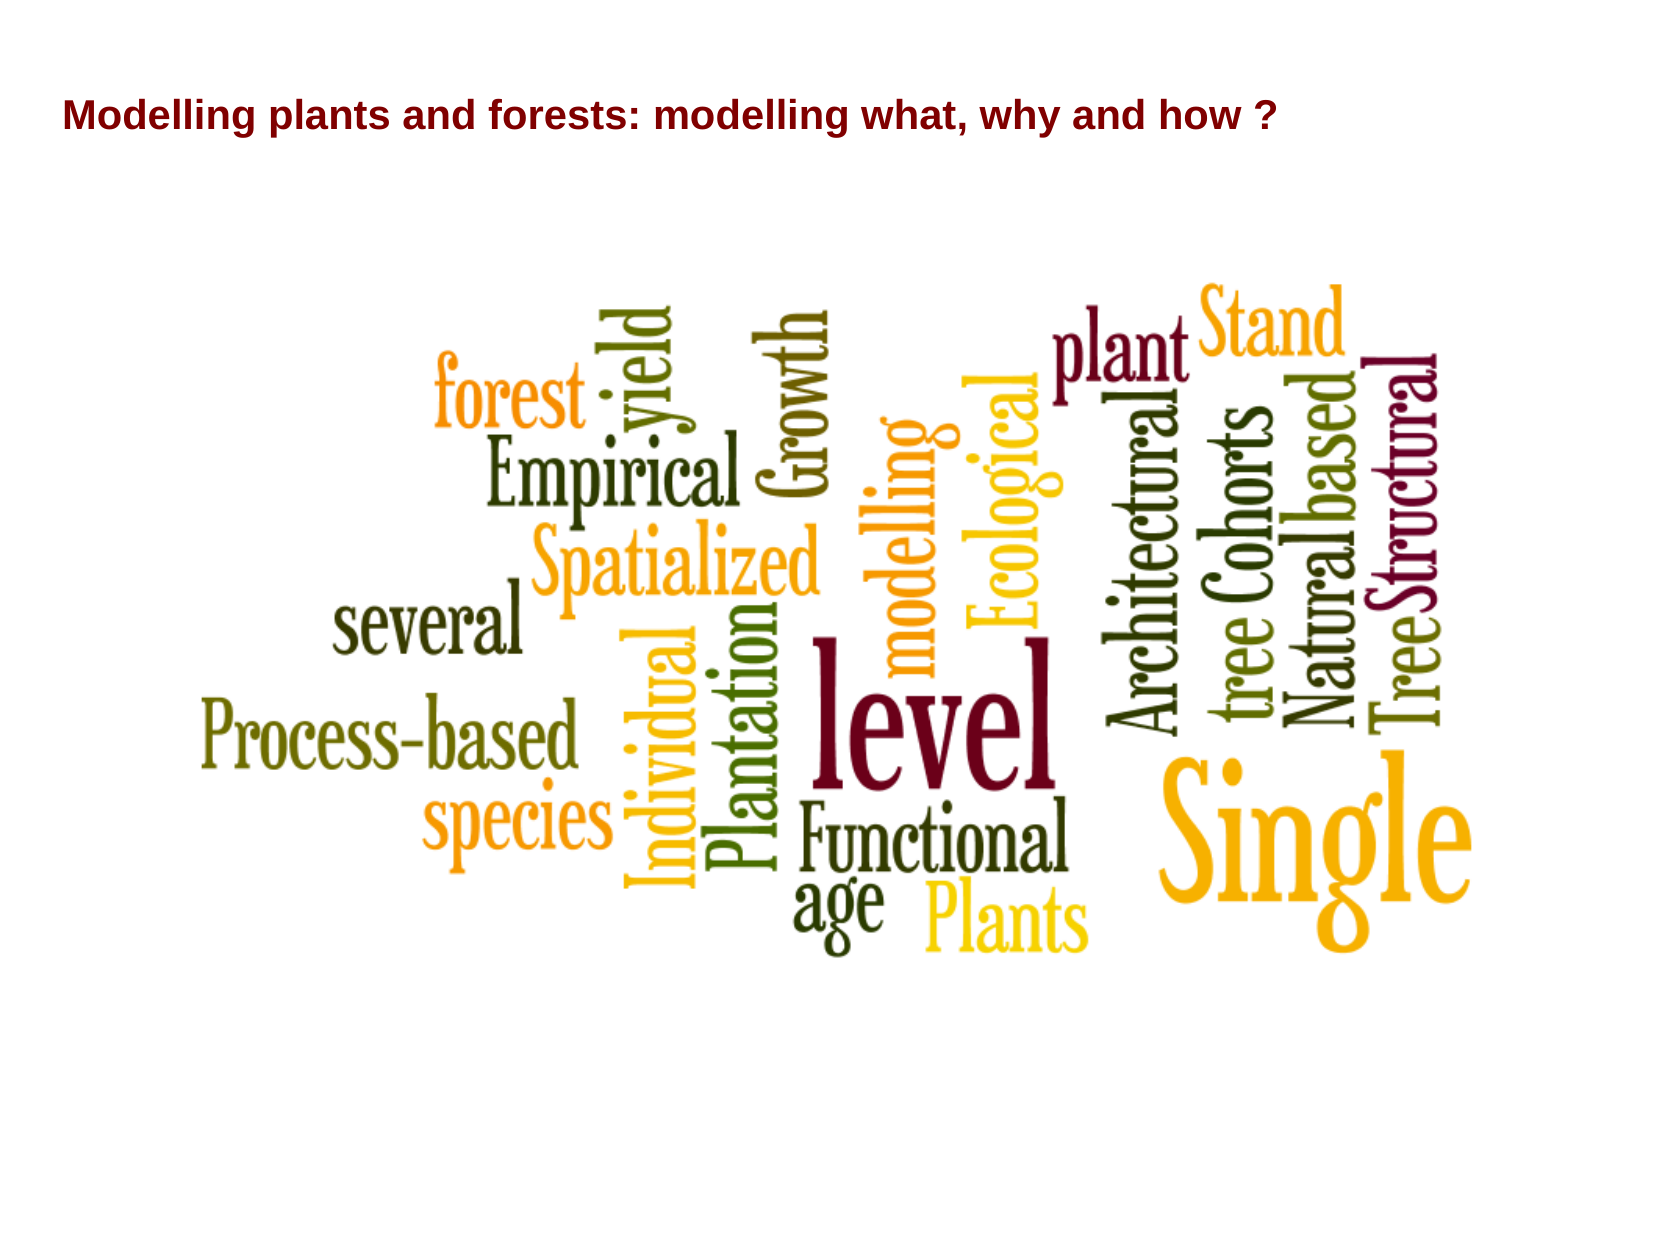

Modelling plants and forests: modelling what, why and how ?